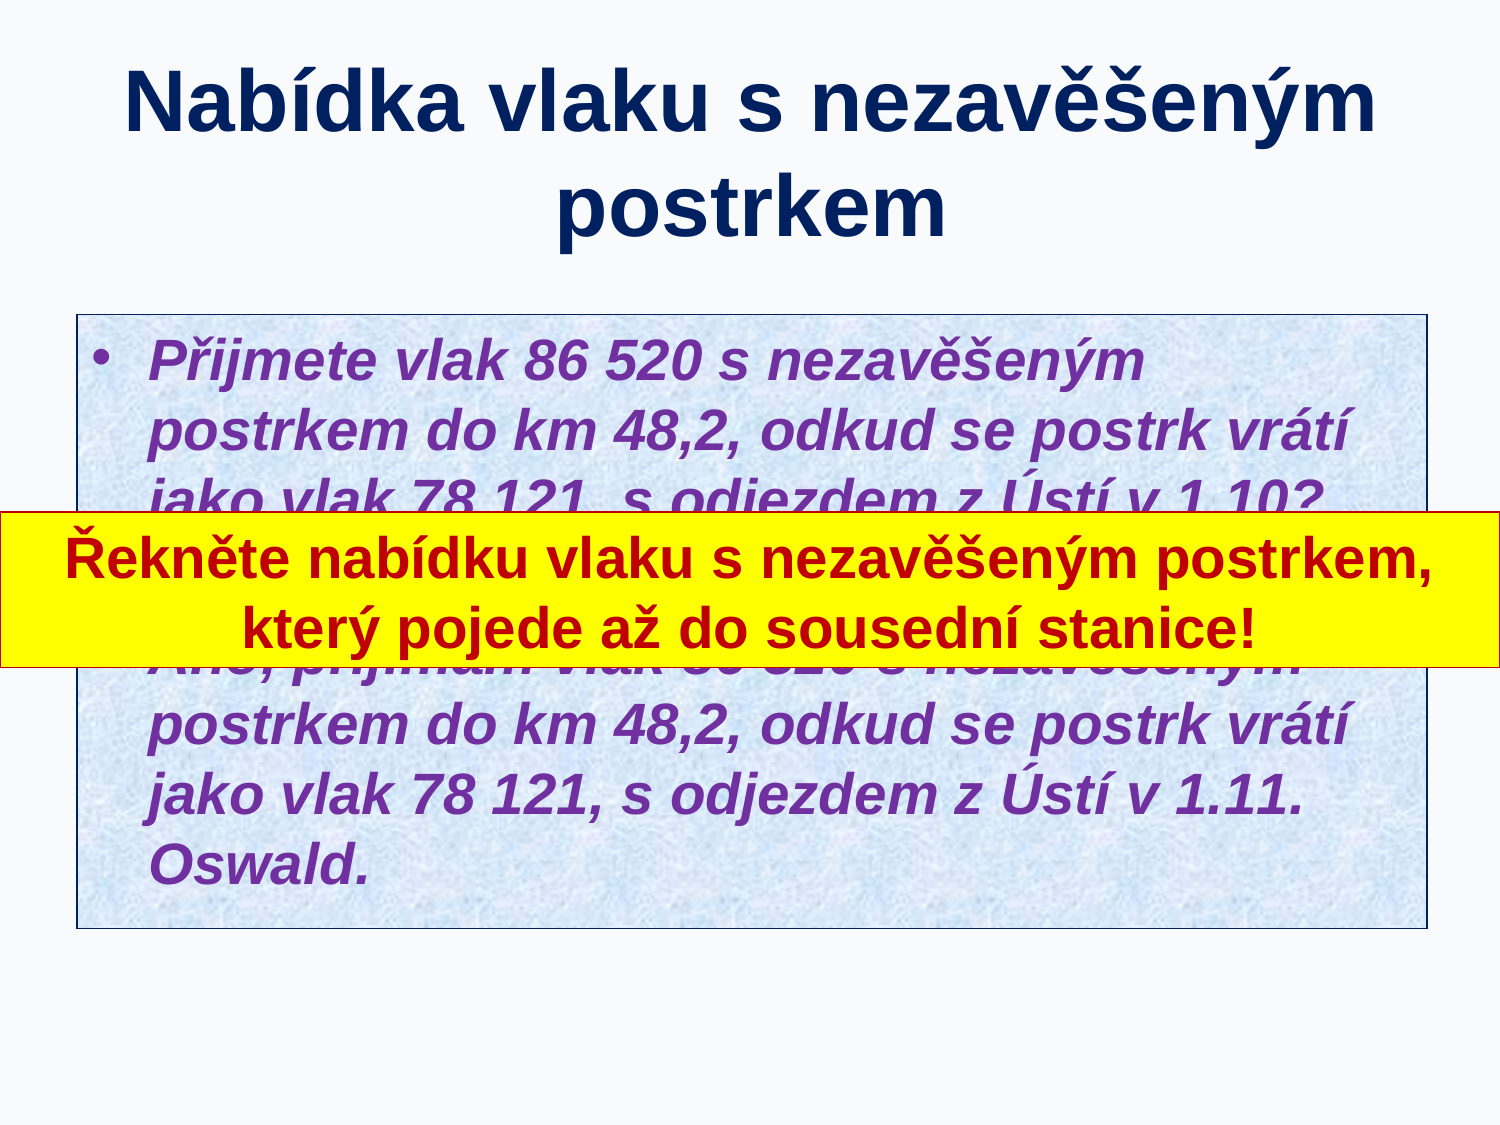

# Nabídka vlaku s nezavěšeným postrkem
Přijmete vlak 86 520 s nezavěšeným postrkem do km 48,2, odkud se postrk vrátí jako vlak 78 121, s odjezdem z Ústí v 1.10? Kolínský.
Ano, přijímám vlak 86 520 s nezavěšeným postrkem do km 48,2, odkud se postrk vrátí jako vlak 78 121, s odjezdem z Ústí v 1.11. Oswald.
Řekněte nabídku vlaku s nezavěšeným postrkem, který pojede až do sousední stanice!